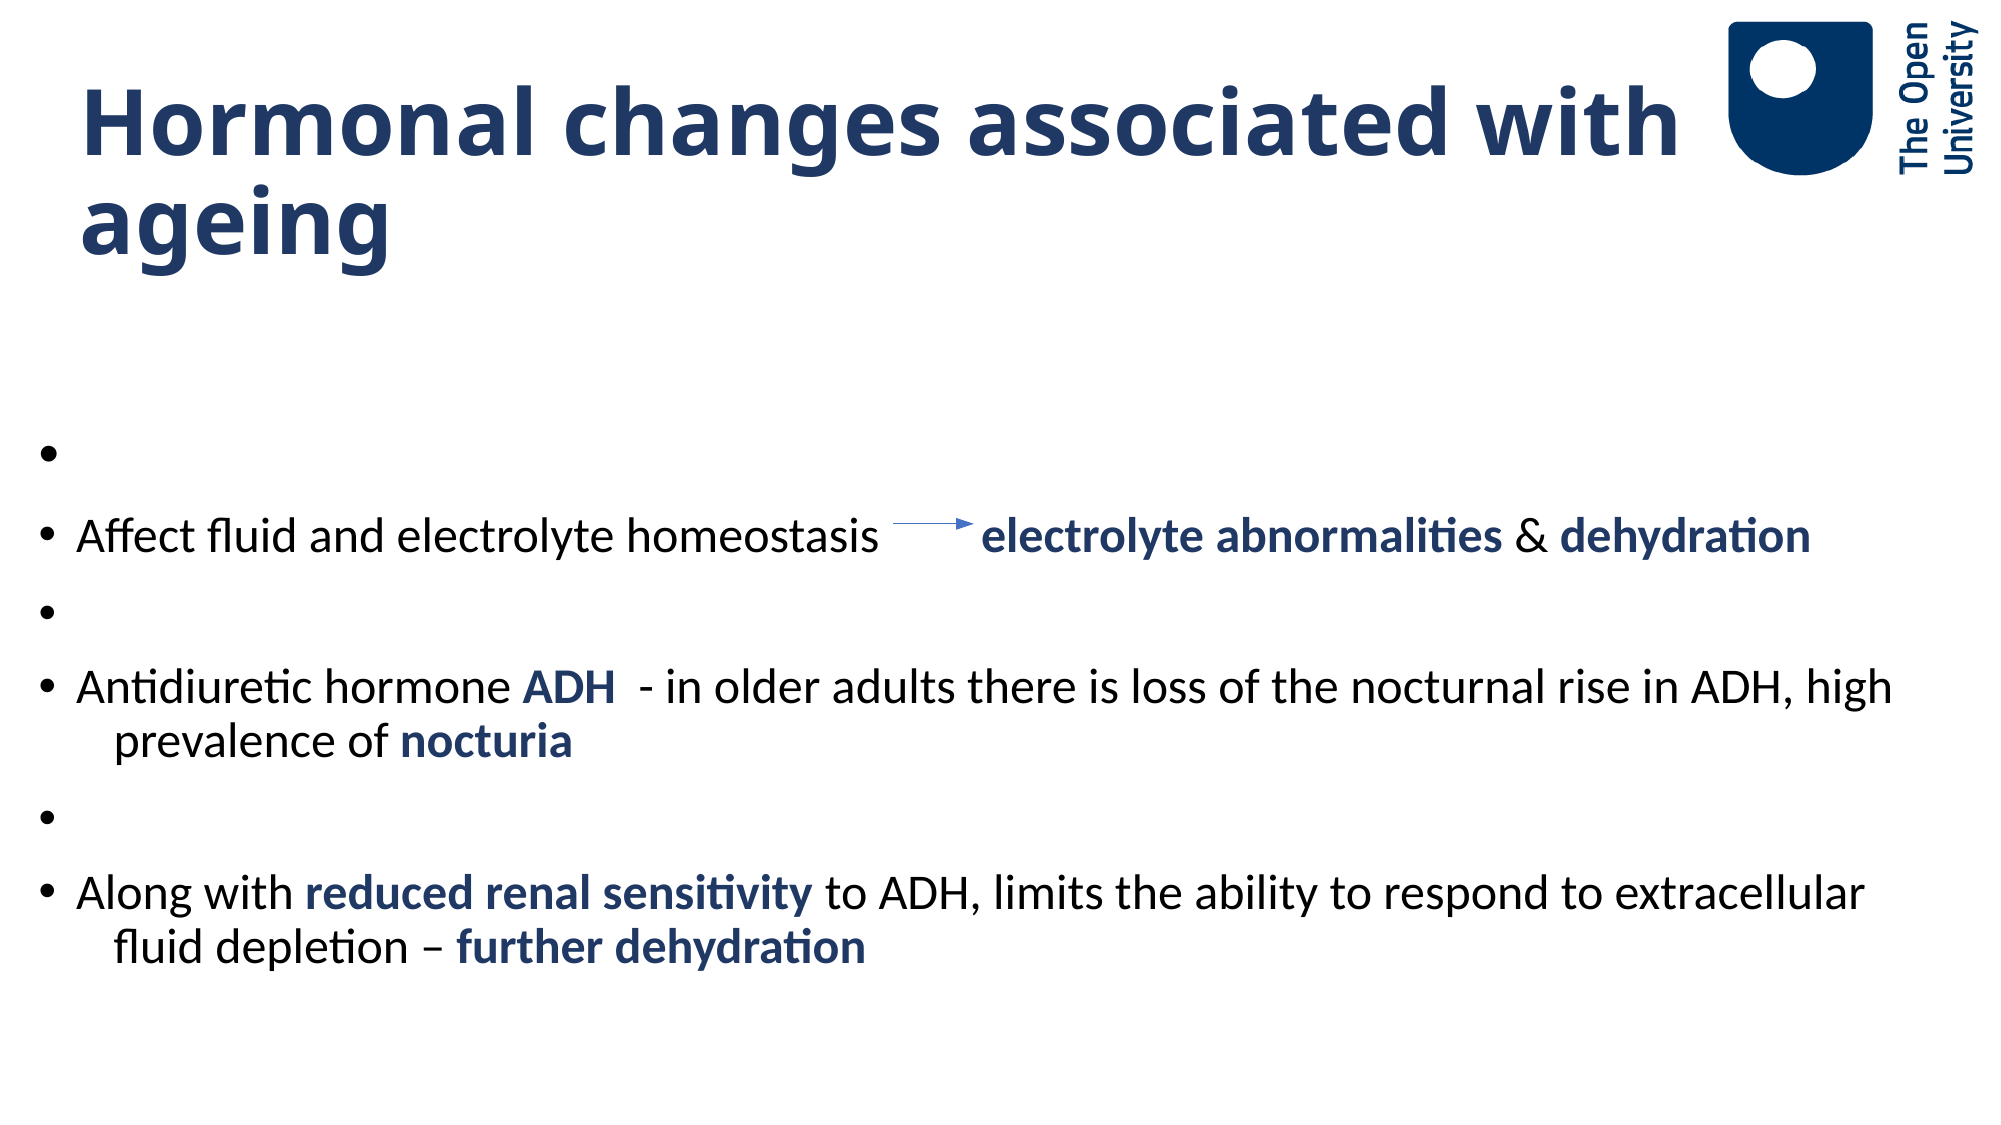

# Hormonal changes associated with ageing
Affect fluid and electrolyte homeostasis electrolyte abnormalities & dehydration
Antidiuretic hormone ADH - in older adults there is loss of the nocturnal rise in ADH, high prevalence of nocturia
Along with reduced renal sensitivity to ADH, limits the ability to respond to extracellular fluid depletion – further dehydration